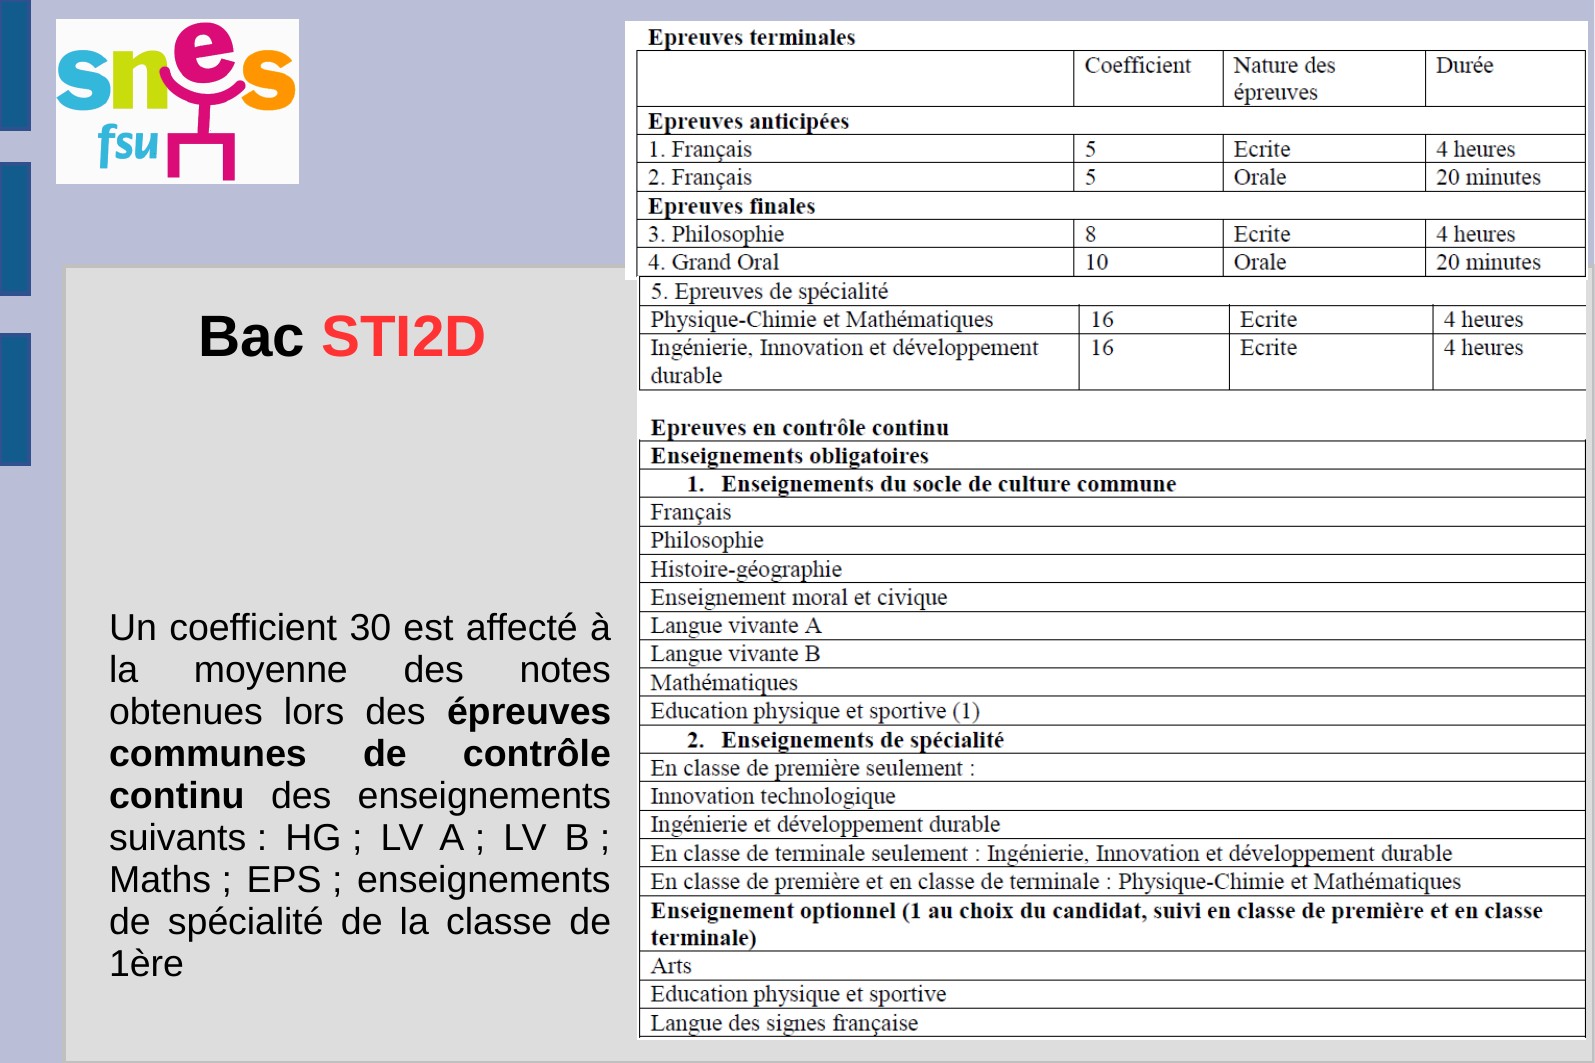

Bac STI2D
Un coefficient 30 est affecté à la moyenne des notes obtenues lors des épreuves communes de contrôle continu des enseignements suivants : HG ; LV A ; LV B ; Maths ; EPS ; enseignements de spécialité de la classe de 1ère